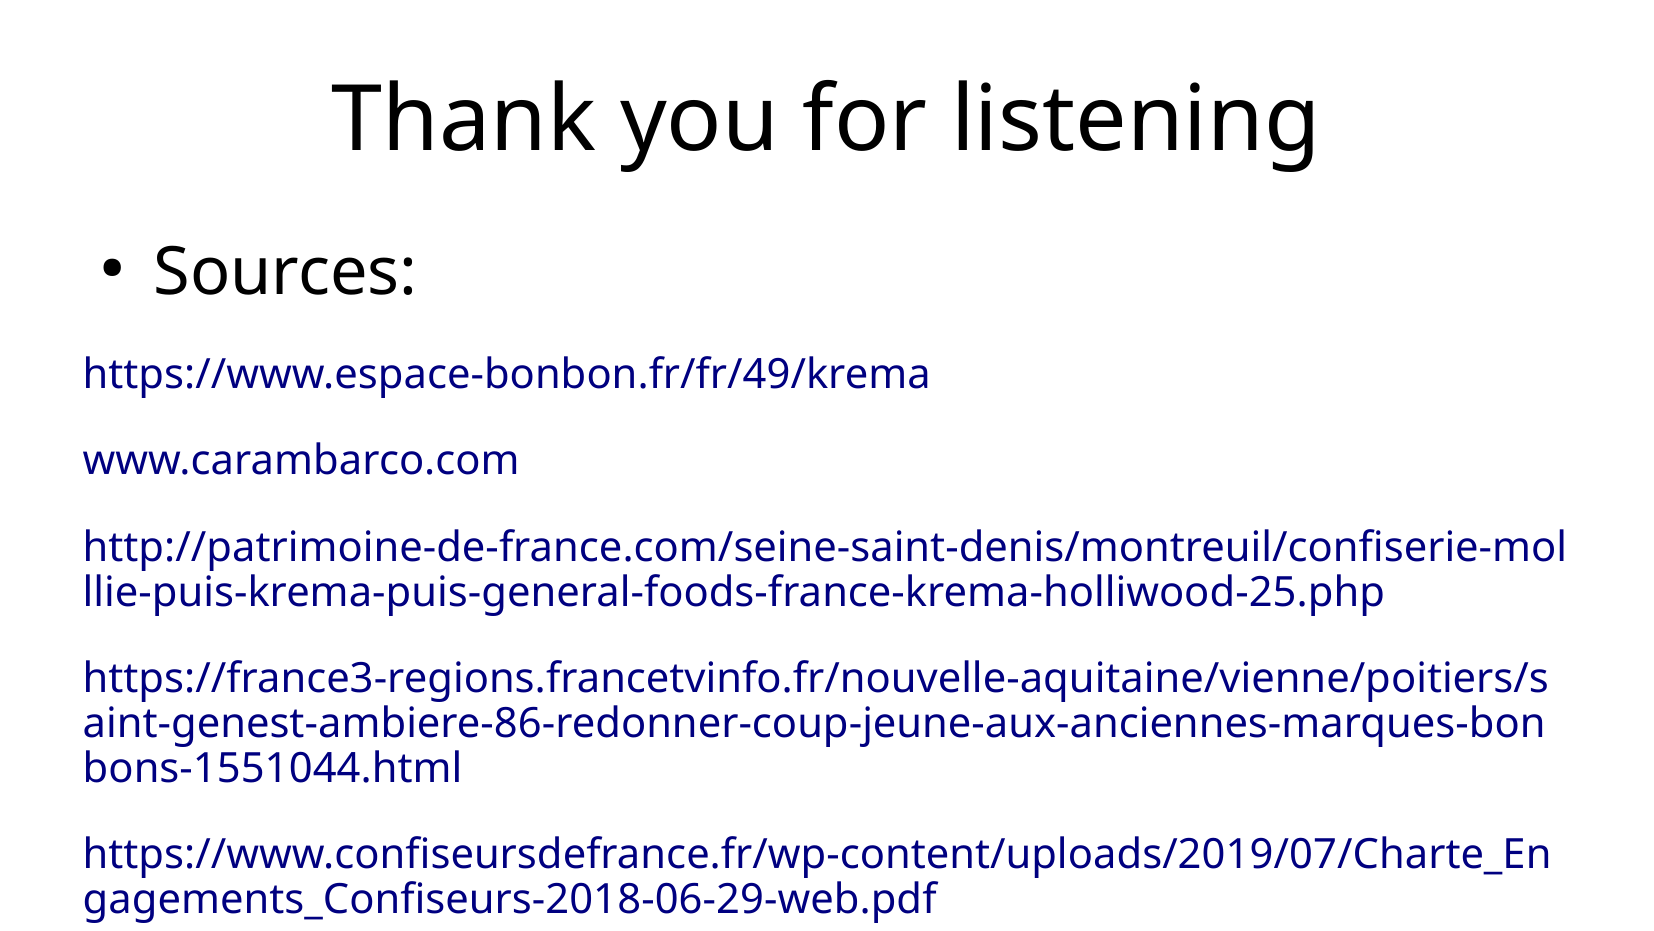

# Thank you for listening
Sources:
https://www.espace-bonbon.fr/fr/49/krema
www.carambarco.com
http://patrimoine-de-france.com/seine-saint-denis/montreuil/confiserie-molllie-puis-krema-puis-general-foods-france-krema-holliwood-25.php
https://france3-regions.francetvinfo.fr/nouvelle-aquitaine/vienne/poitiers/saint-genest-ambiere-86-redonner-coup-jeune-aux-anciennes-marques-bonbons-1551044.html
https://www.confiseursdefrance.fr/wp-content/uploads/2019/07/Charte_Engagements_Confiseurs-2018-06-29-web.pdf